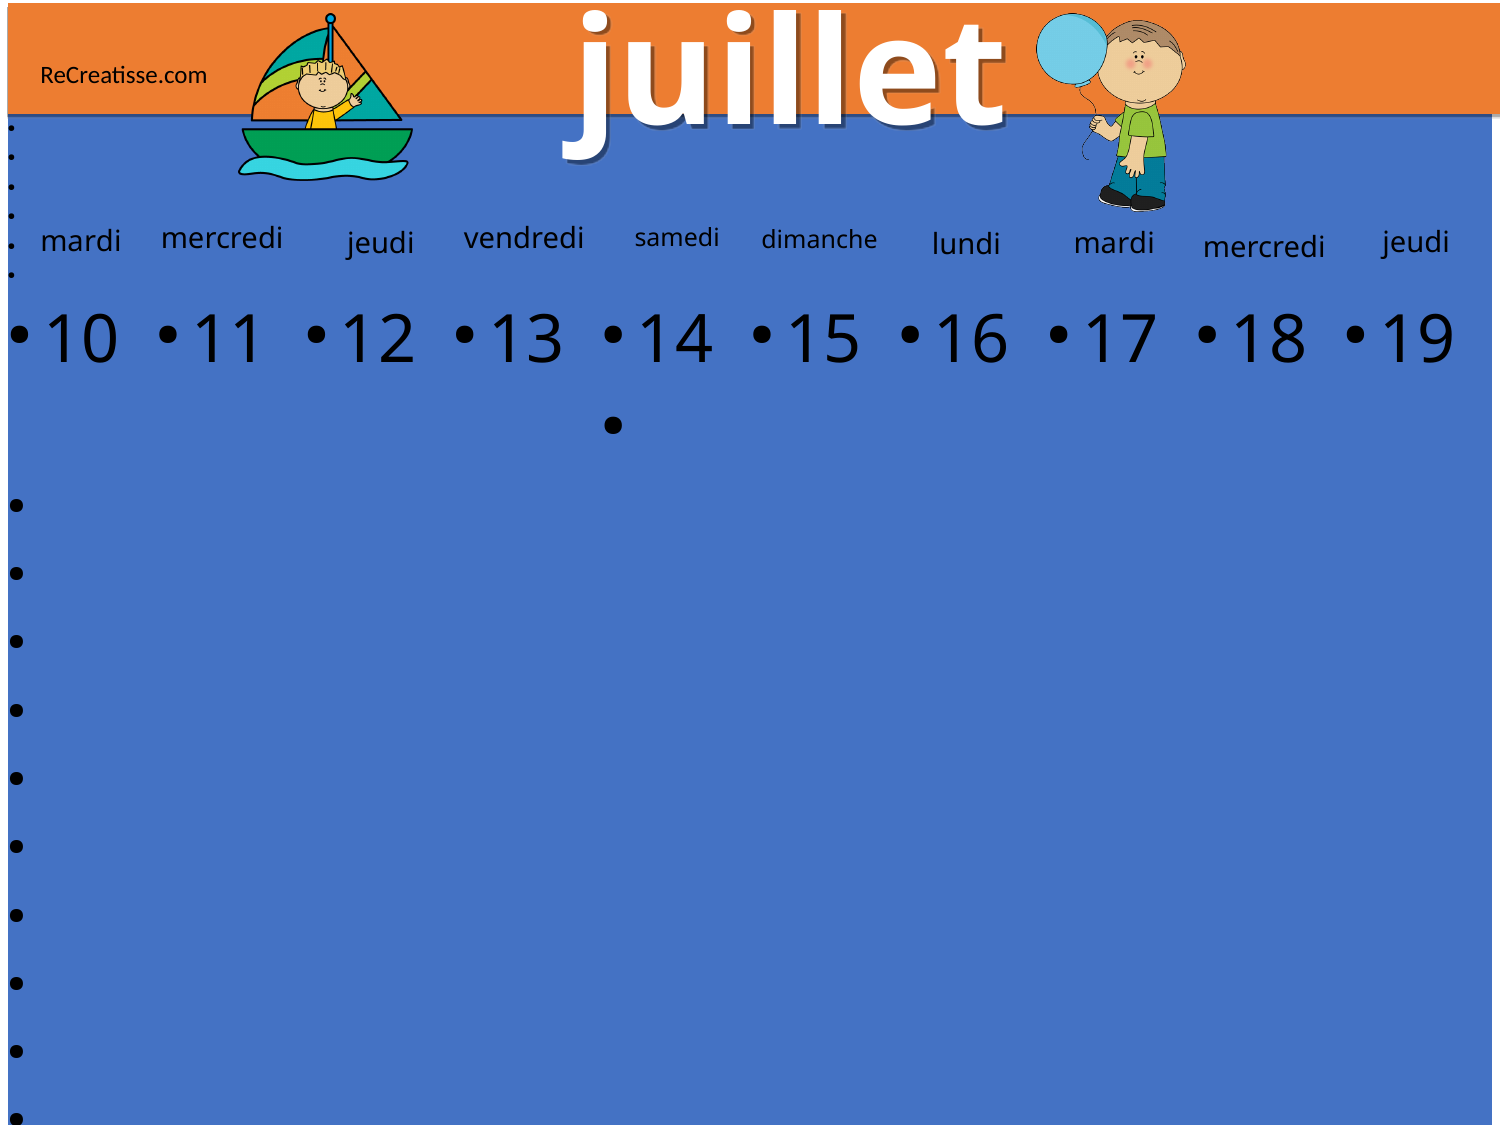

juillet
ReCreatisse.com
| | | | | | | | | | |
| --- | --- | --- | --- | --- | --- | --- | --- | --- | --- |
| 10 | 11 | 12 | 13 | 14 | 15 | 16 | 17 | 18 | 19 |
| | | | | | | | | | |
vendredi
mercredi
samedi
mardi
dimanche
jeudi
jeudi
mardi
lundi
mercredi